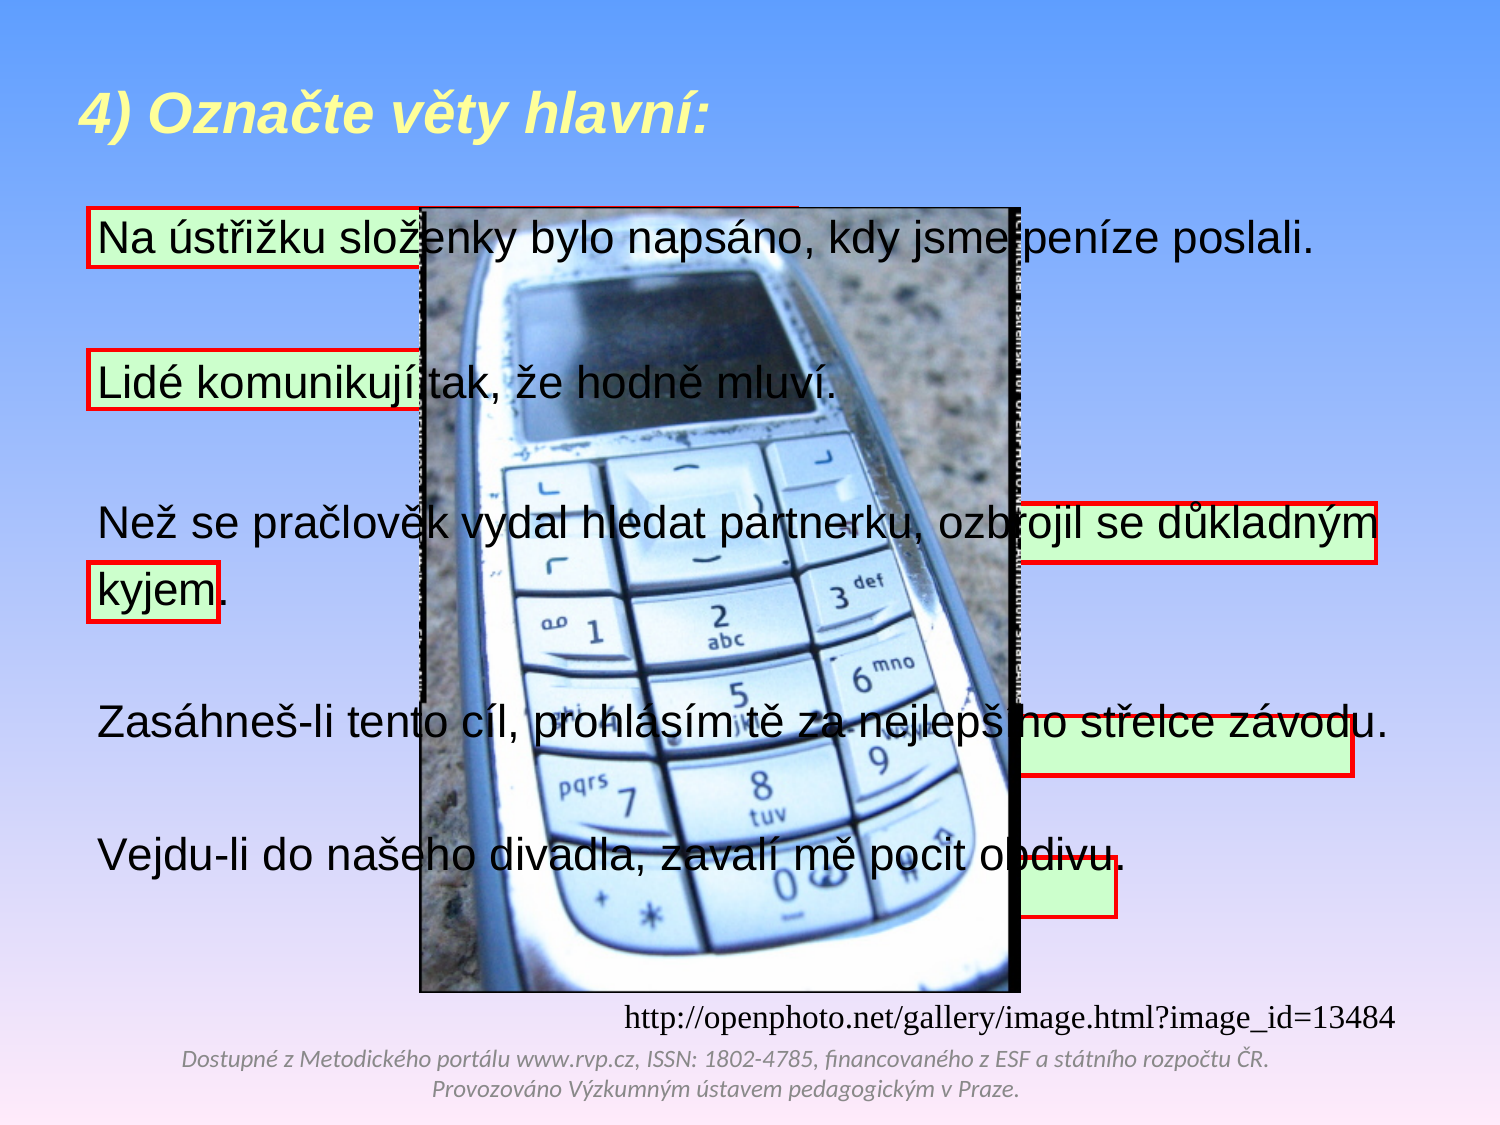

# 4) Označte věty hlavní:
Na ústřižku složenky bylo napsáno, kdy jsme peníze poslali.
Lidé komunikují tak, že hodně mluví.
Než se pračlověk vydal hledat partnerku, ozbrojil se důkladným
kyjem.
Zasáhneš-li tento cíl, prohlásím tě za nejlepšího střelce závodu.
Vejdu-li do našeho divadla, zavalí mě pocit obdivu.
http://openphoto.net/gallery/image.html?image_id=13484
Dostupné z Metodického portálu www.rvp.cz, ISSN: 1802-4785, financovaného z ESF a státního rozpočtu ČR. Provozováno Výzkumným ústavem pedagogickým v Praze.